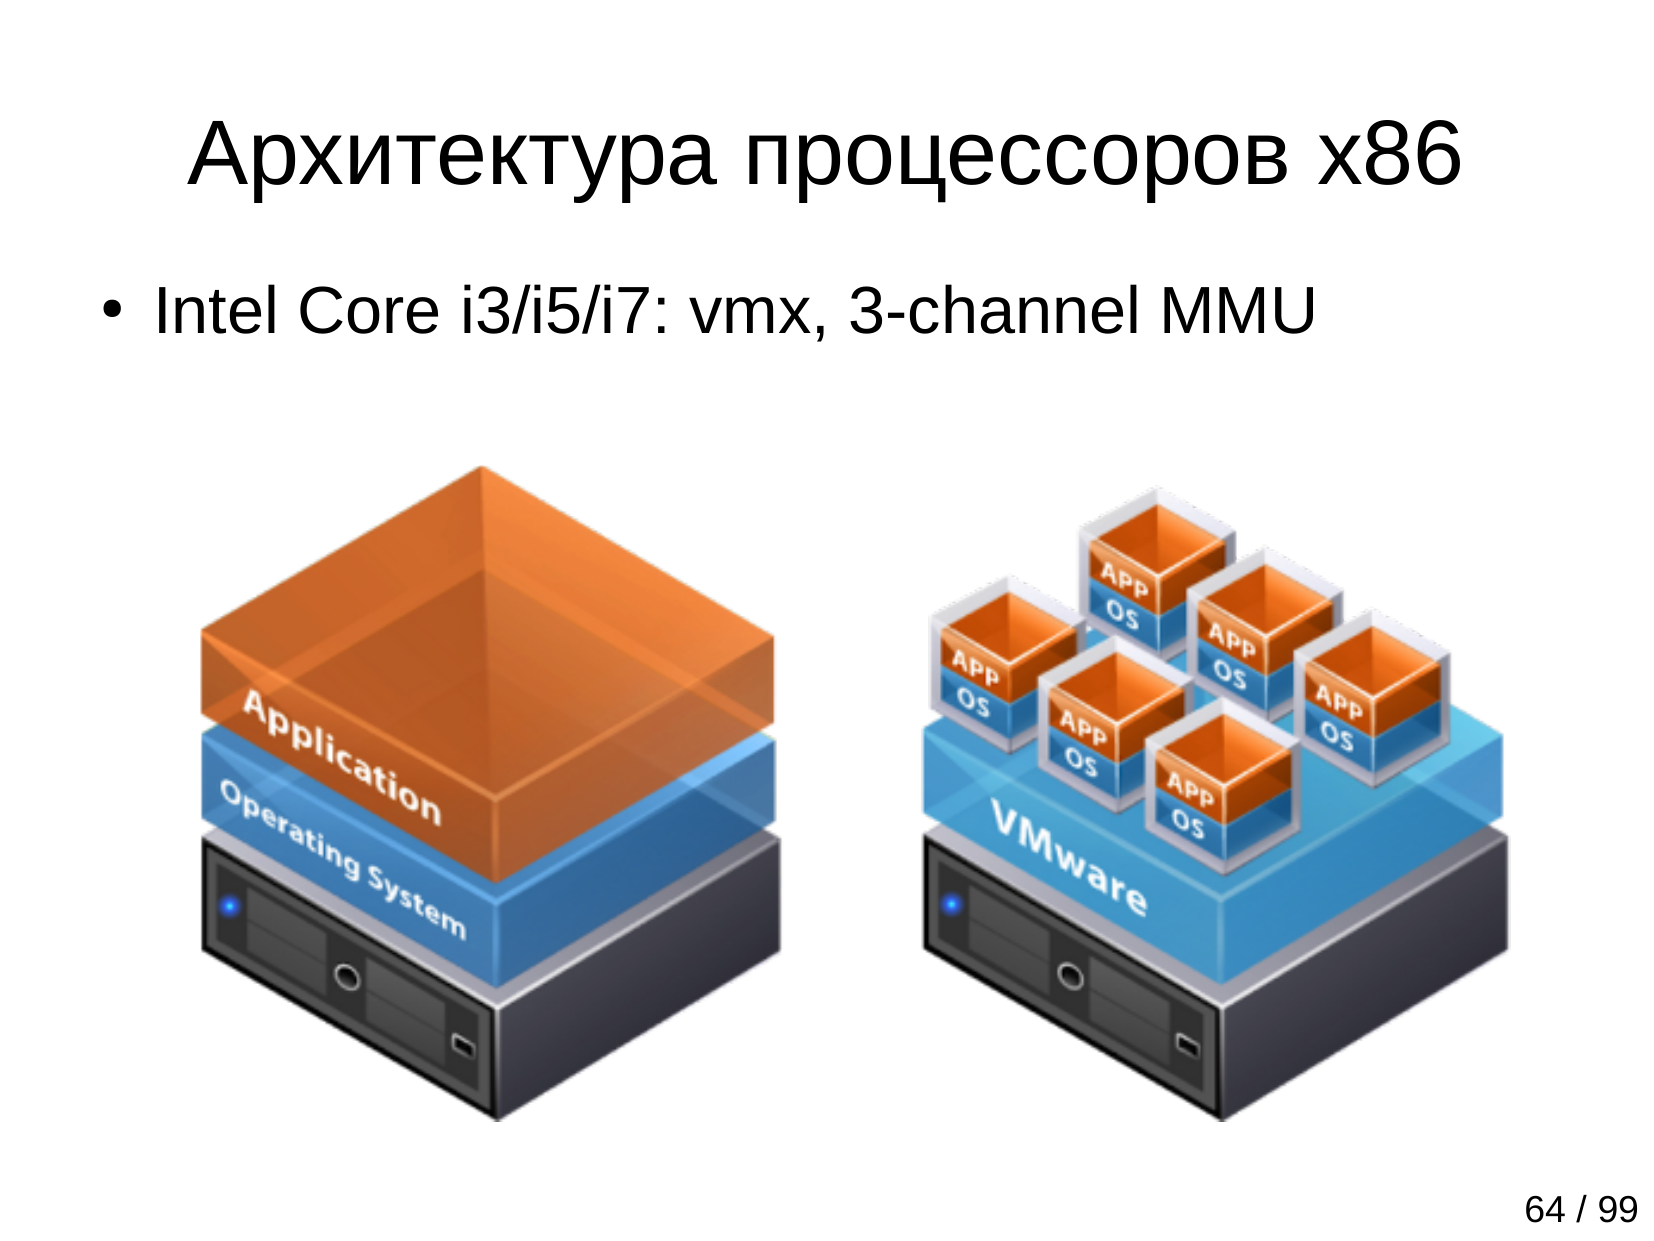

# Архитектура процессоров x86
Intel Core i3/i5/i7: vmx, 3-channel MMU